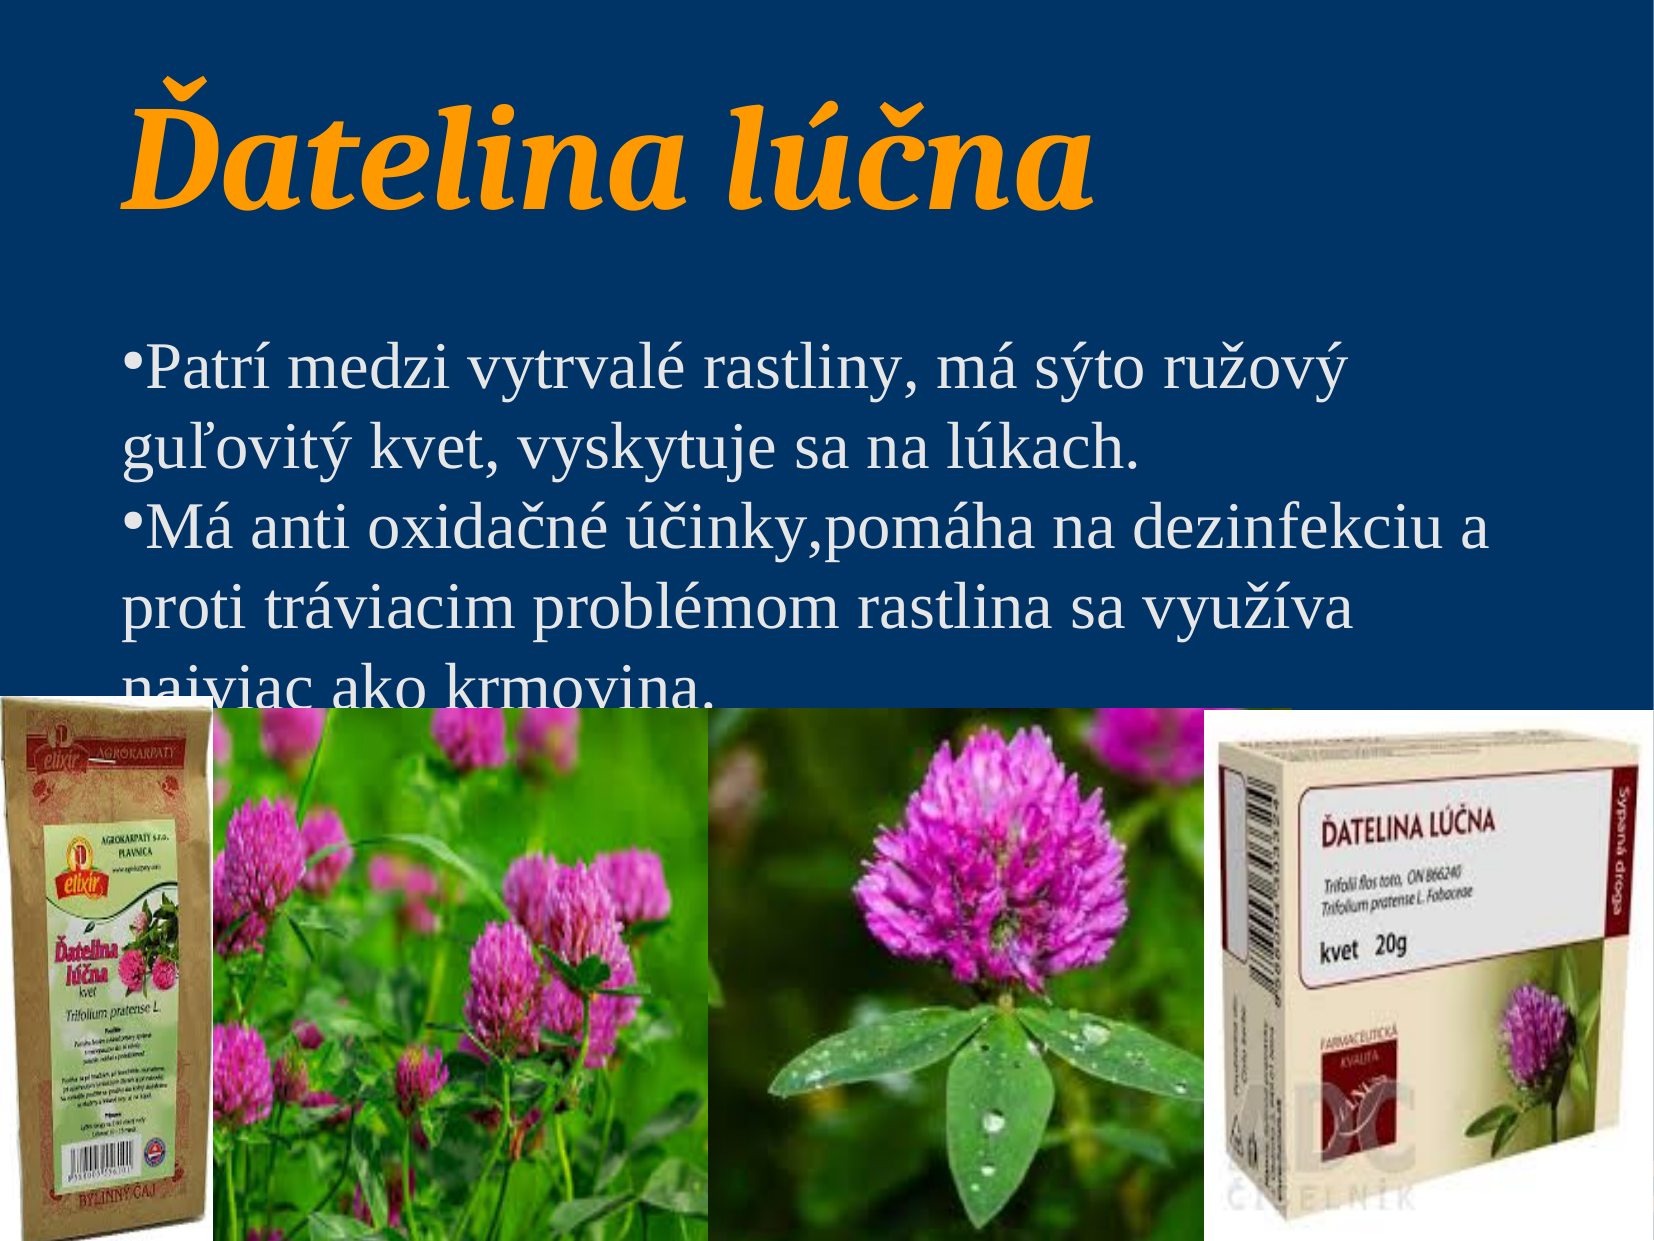

# Ďatelina lúčna
Patrí medzi vytrvalé rastliny, má sýto ružový guľovitý kvet, vyskytuje sa na lúkach.
Má anti oxidačné účinky,pomáha na dezinfekciu a proti tráviacim problémom rastlina sa využíva najviac ako krmovina.